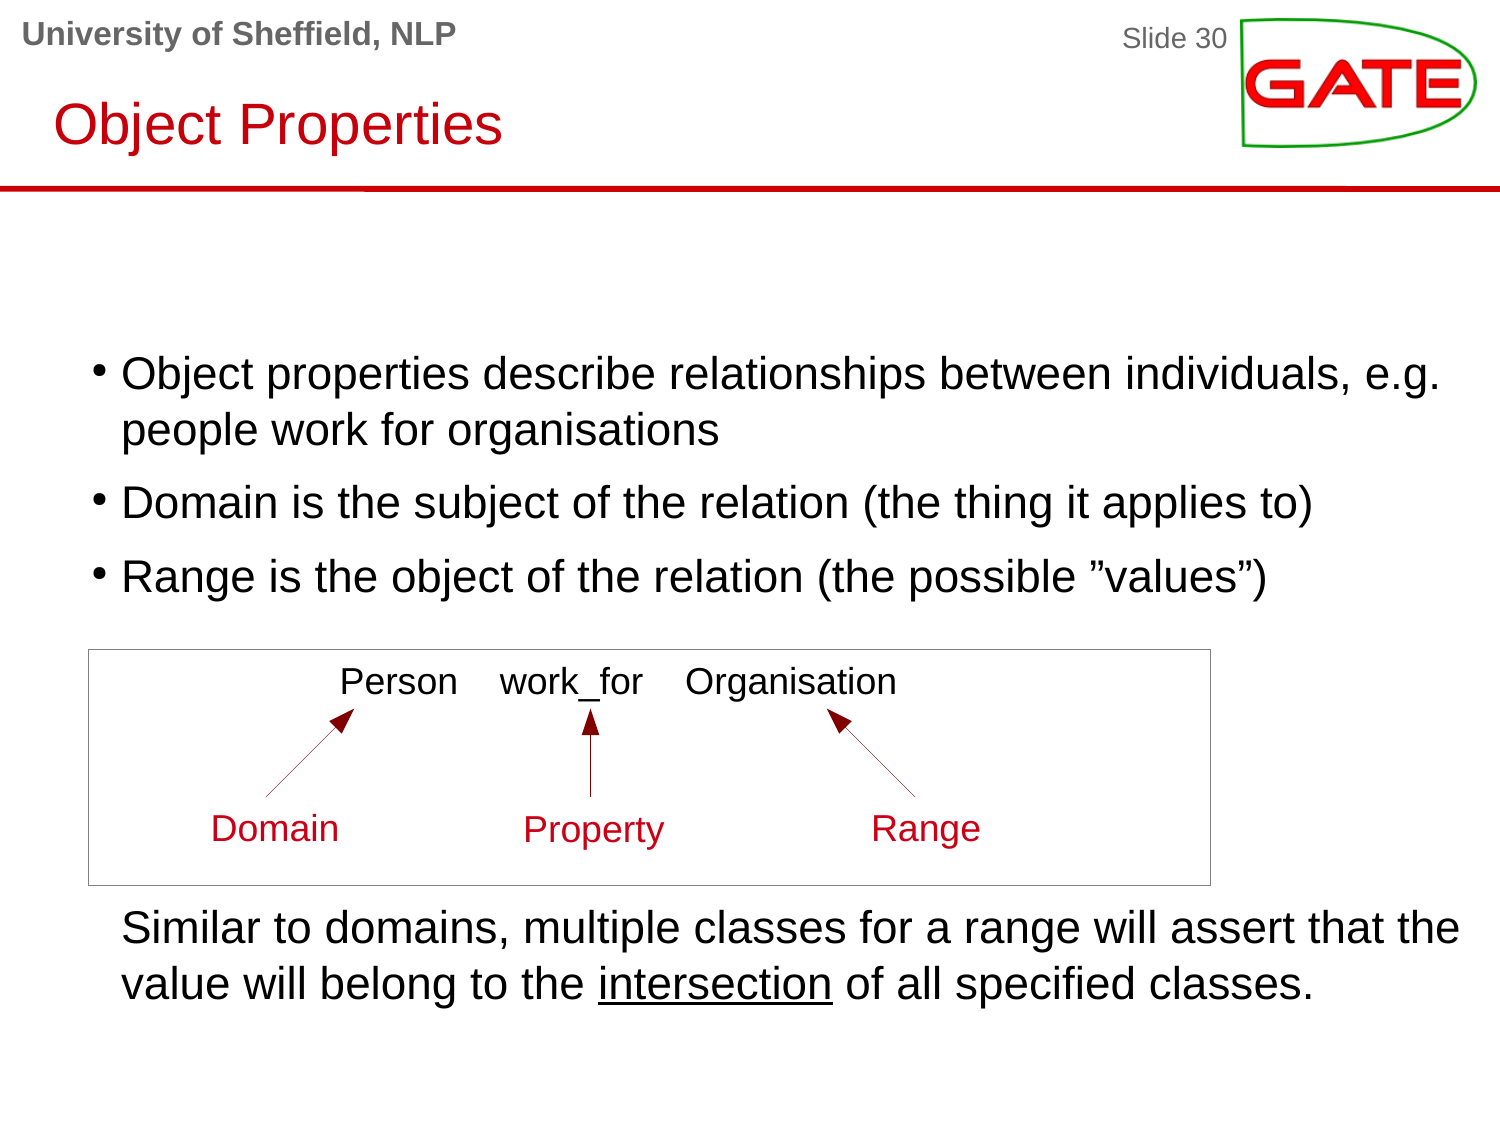

30
# Object Properties
Object properties describe relationships between individuals, e.g. people work for organisations
Domain is the subject of the relation (the thing it applies to)
Range is the object of the relation (the possible ”values”)
Similar to domains, multiple classes for a range will assert that the value will belong to the intersection of all specified classes.
Person work_for Organisation
Domain
Range
Property